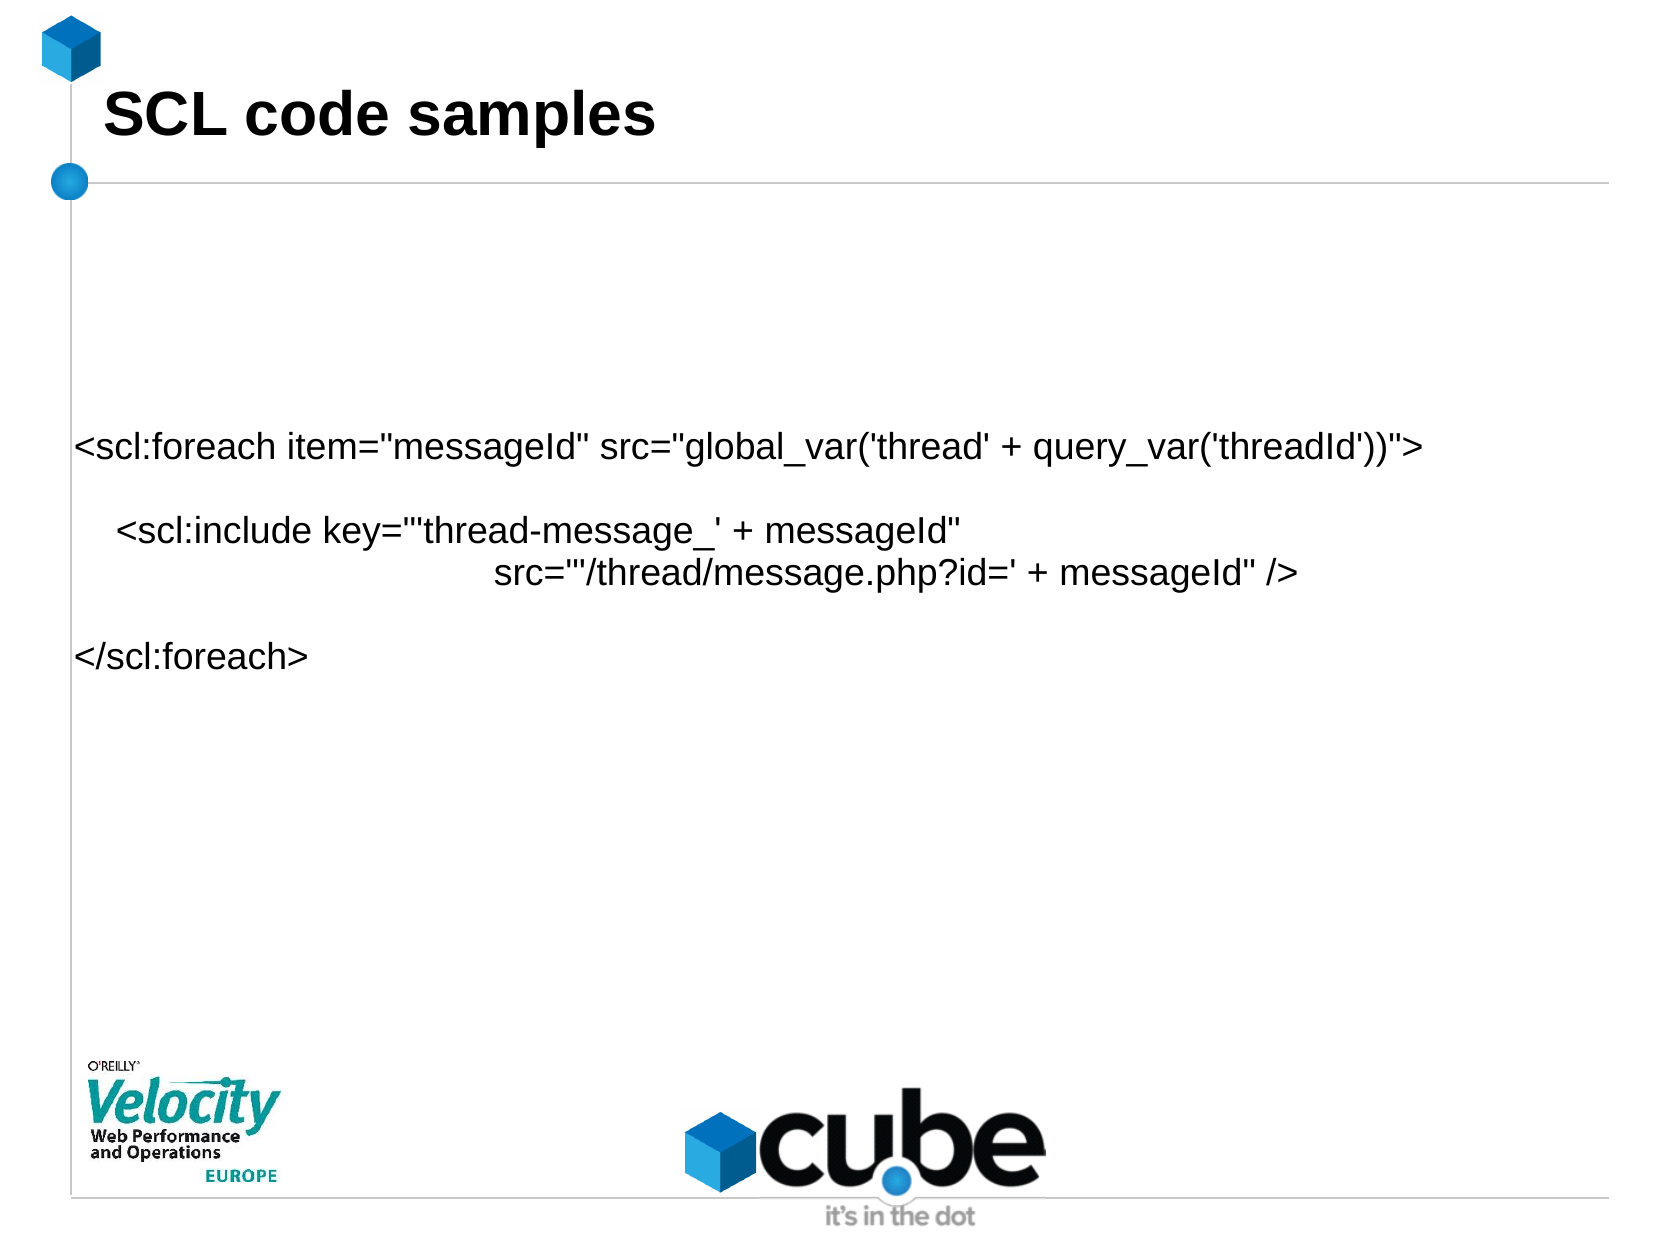

# SCL code samples
<scl:foreach item="messageId" src="global_var('thread' + query_var('threadId'))">
 <scl:include key="'thread-message_' + messageId"
 src="'/thread/message.php?id=' + messageId" />
</scl:foreach>